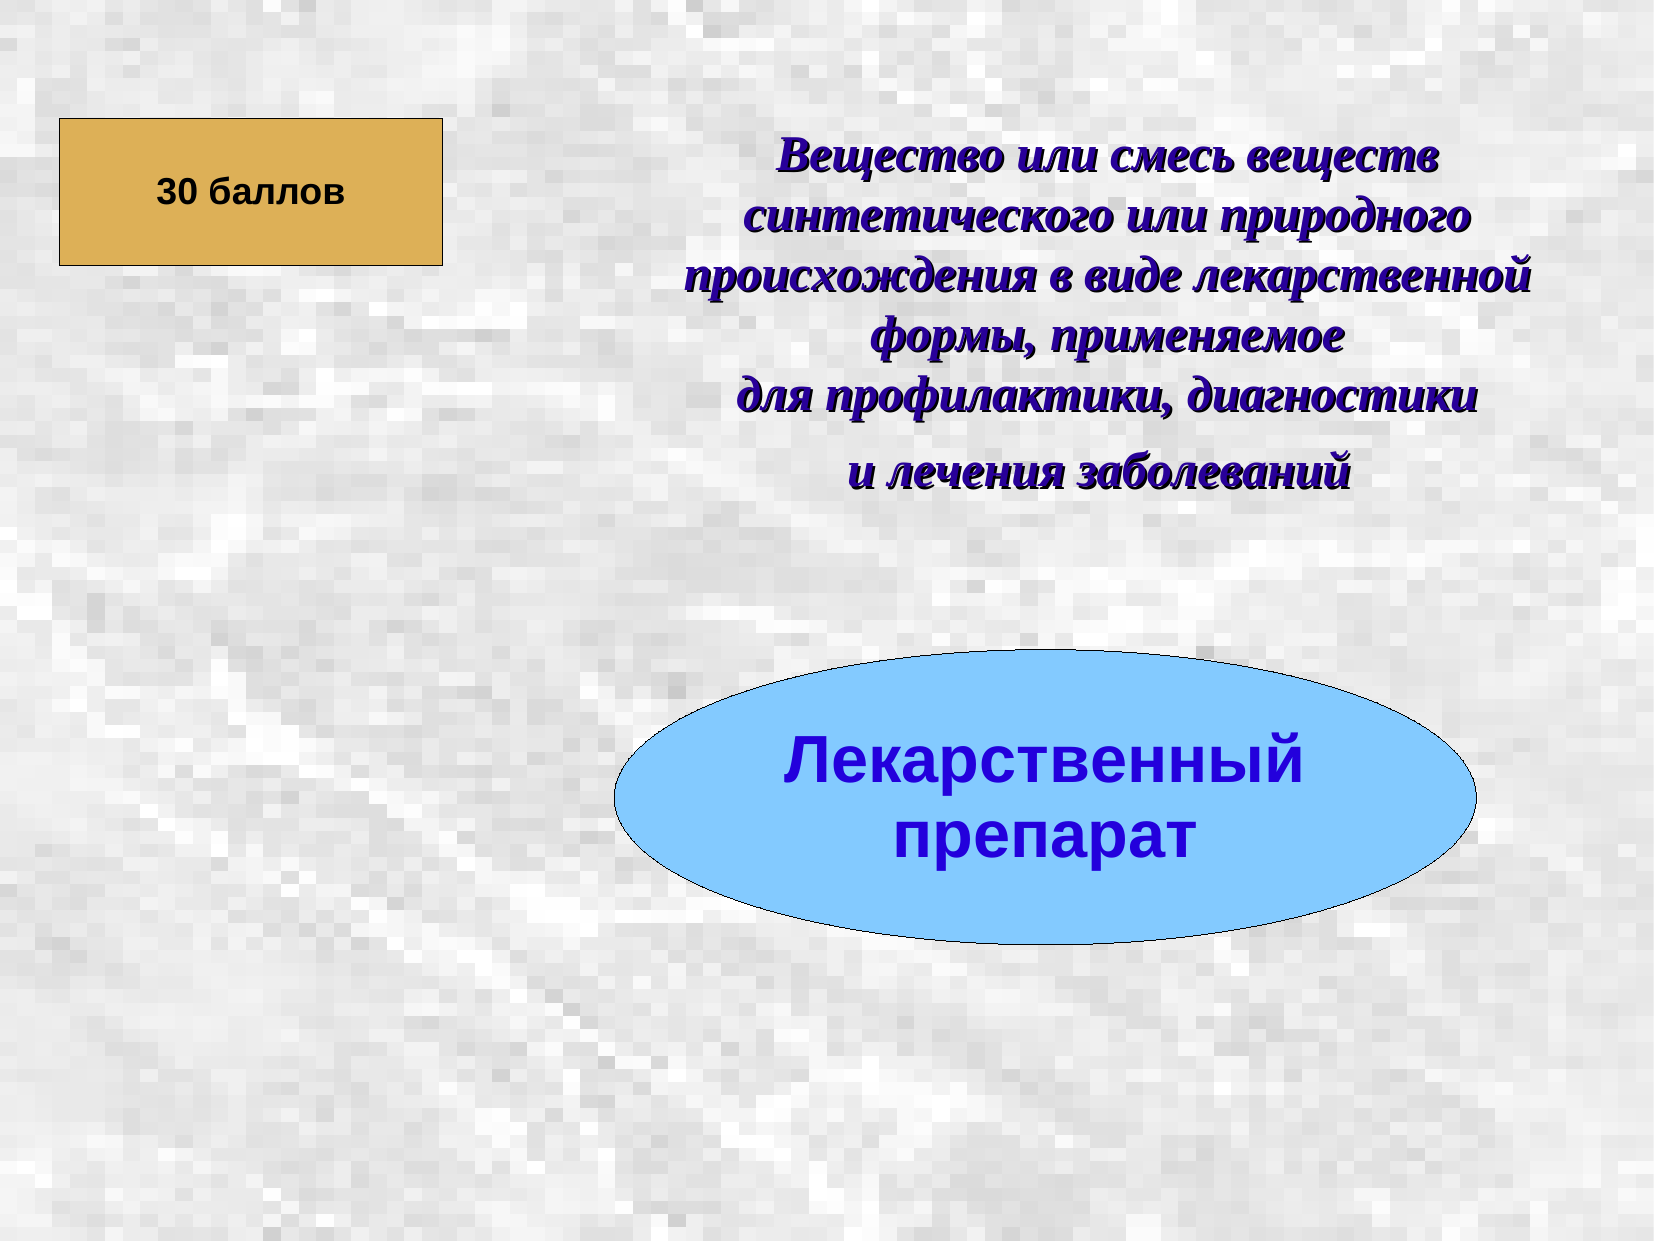

30 баллов
# Вещество или смесь веществ синтетического или природного происхождения в виде лекарственной формы, применяемое для профилактики, диагностики и лечения заболеваний
Лекарственный препарат